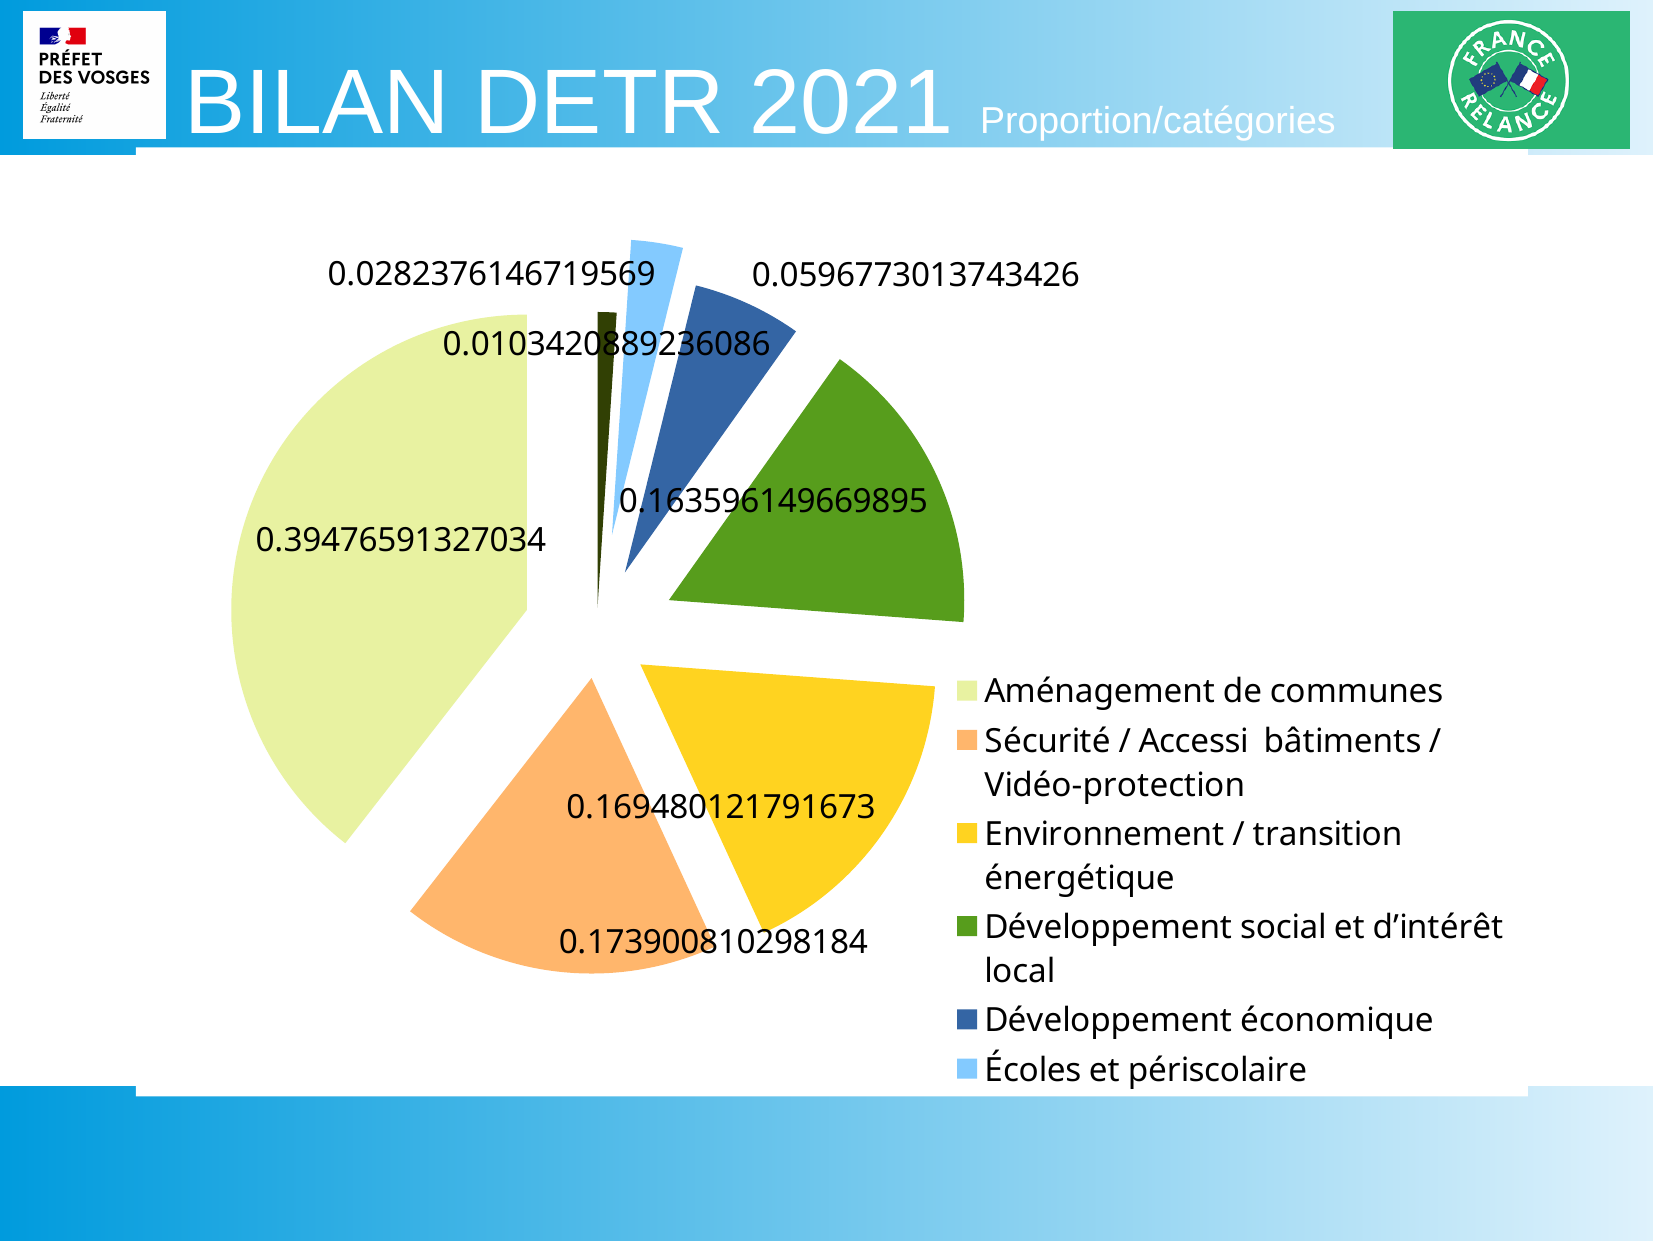

# BILAN DETR 2021 Proportion/catégories
### Chart
| Category | Colonne D |
|---|---|
| Aménagement de communes | 0.39476591327034 |
| Sécurité / Accessi bâtiments / Vidéo-protection | 0.173900810298184 |
| Environnement / transition énergétique | 0.169480121791673 |
| Développement social et d’intérêt local | 0.163596149669895 |
| Développement économique | 0.0596773013743426 |
| Écoles et périscolaire | 0.0282376146719569 |
| Réhabilitation / création de logements | 0.0103420889236086 |